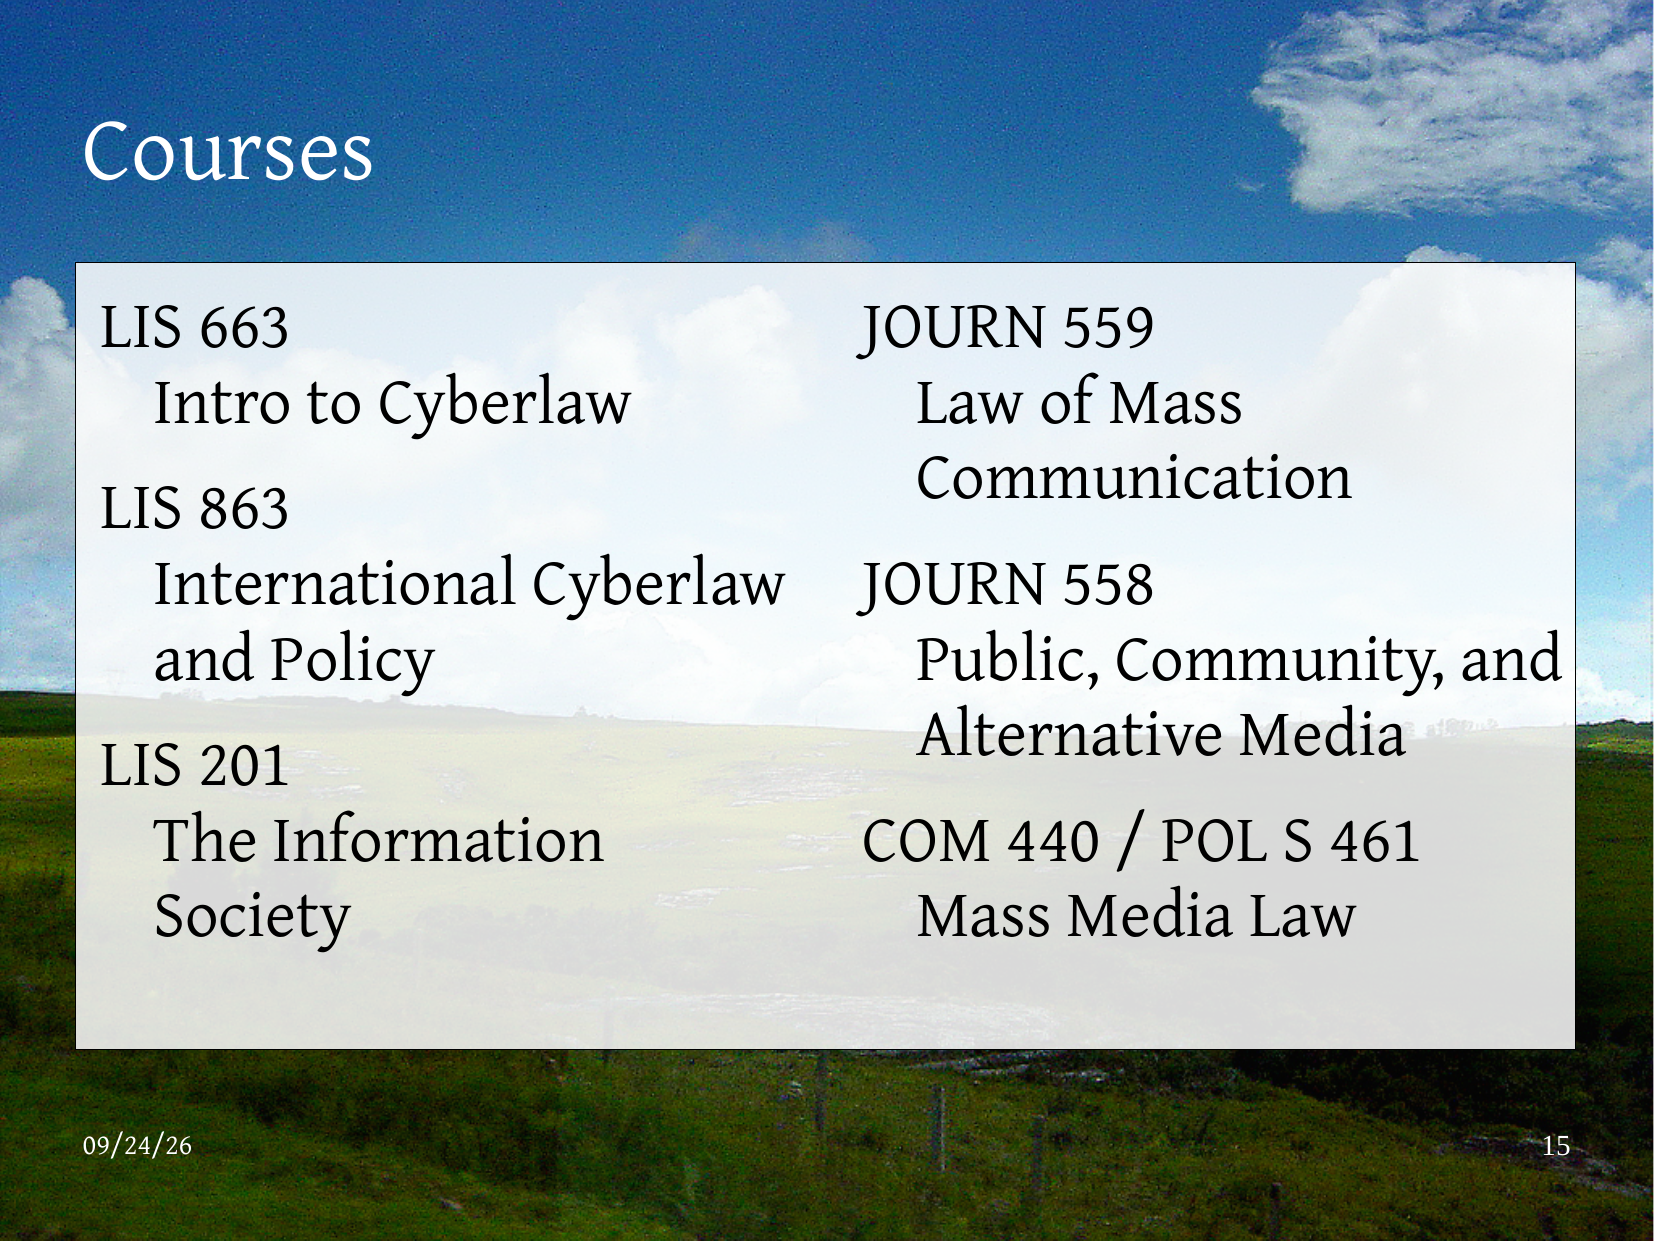

# Courses
LIS 663
Intro to Cyberlaw
LIS 863
International Cyberlaw and Policy
LIS 201
The Information Society
JOURN 559
Law of Mass Communication
JOURN 558
Public, Community, and Alternative Media
COM 440 / POL S 461
Mass Media Law
15